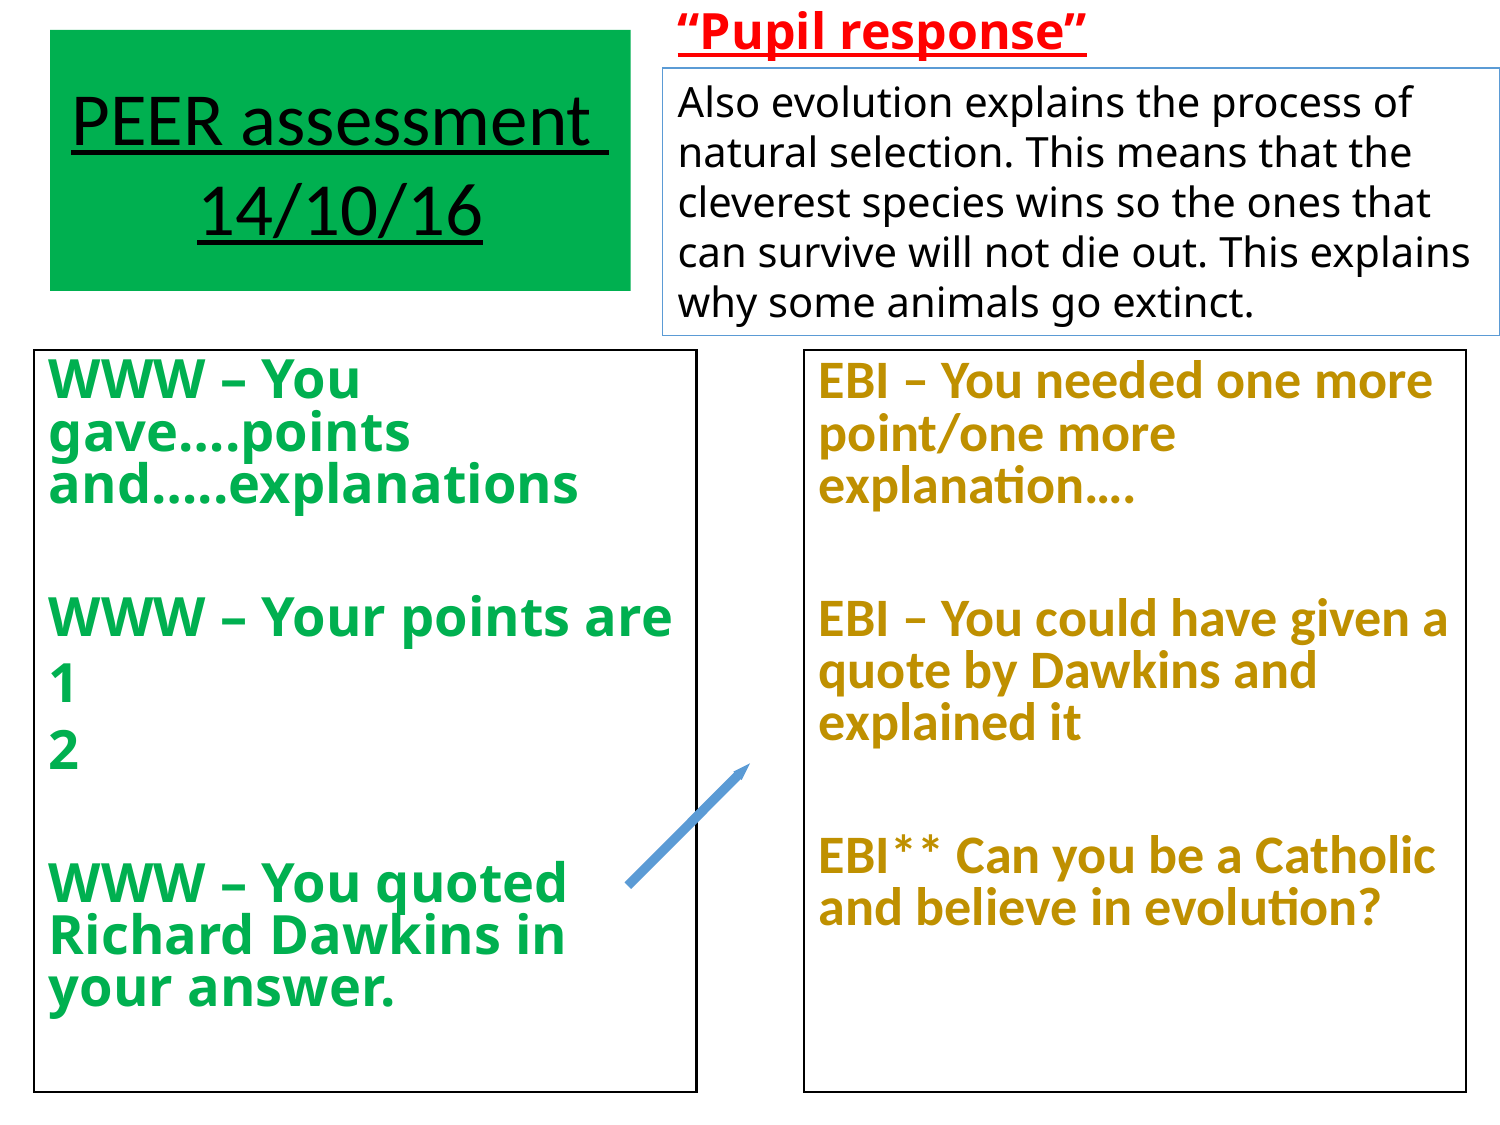

“Pupil response”
# PEER assessment 14/10/16
Also evolution explains the process of natural selection. This means that the cleverest species wins so the ones that can survive will not die out. This explains why some animals go extinct.
WWW – You gave….points and…..explanations
WWW – Your points are
1
2
WWW – You quoted Richard Dawkins in your answer.
EBI – You needed one more point/one more explanation….
EBI – You could have given a quote by Dawkins and explained it
EBI** Can you be a Catholic and believe in evolution?